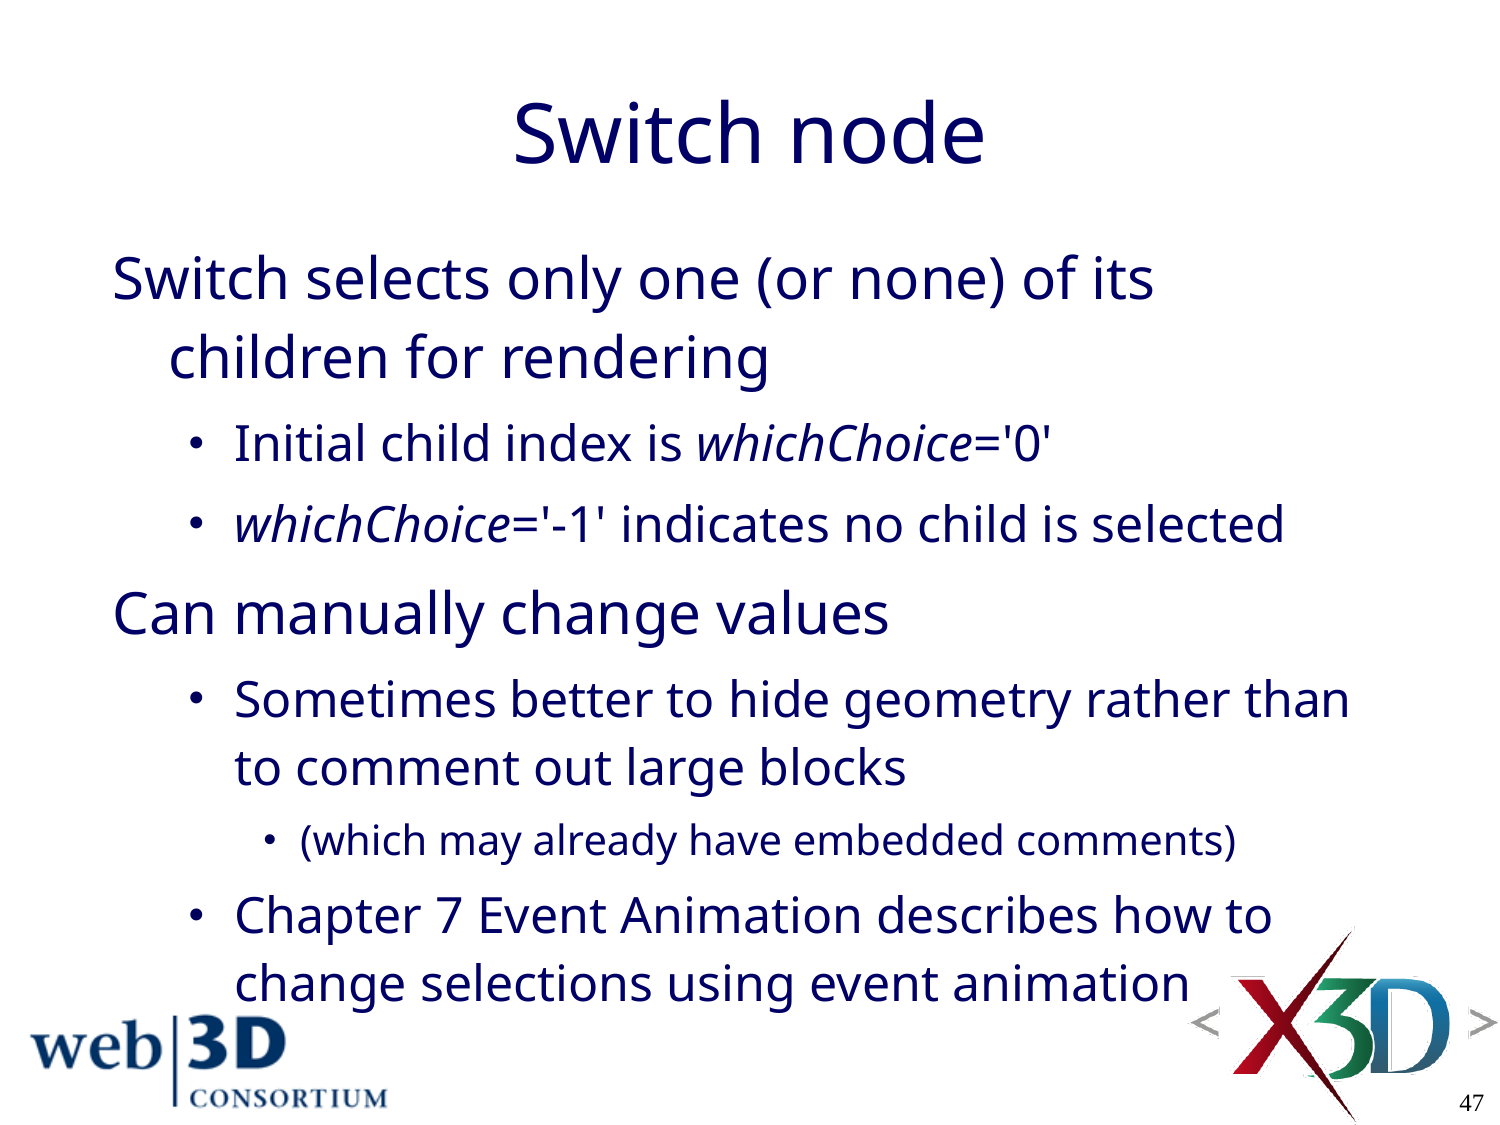

# Switch node
Switch selects only one (or none) of its children for rendering
Initial child index is whichChoice='0'
whichChoice='-1' indicates no child is selected
Can manually change values
Sometimes better to hide geometry rather than to comment out large blocks
(which may already have embedded comments)
Chapter 7 Event Animation describes how to change selections using event animation